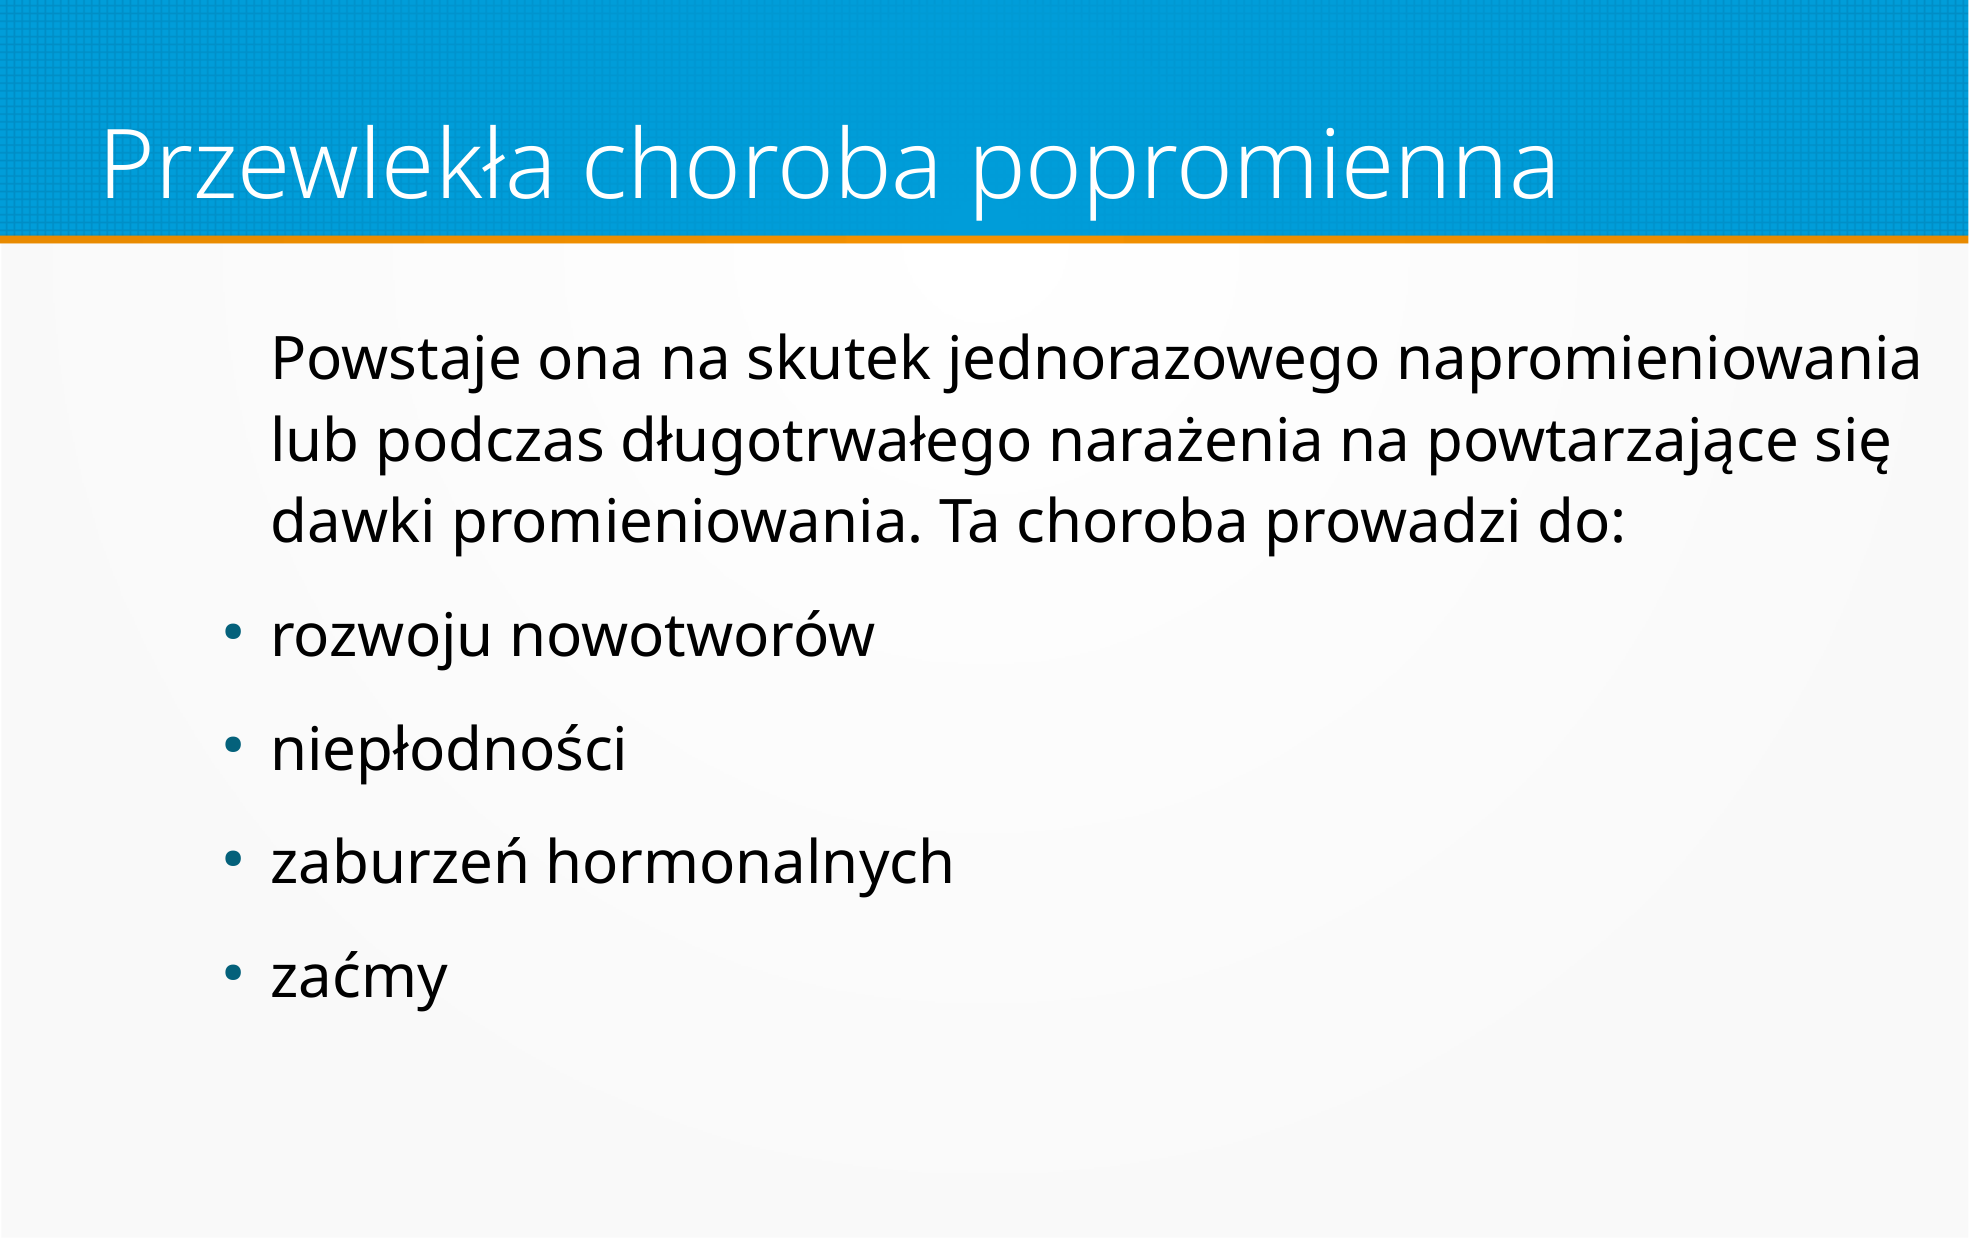

# Przewlekła choroba popromienna
Powstaje ona na skutek jednorazowego napromieniowania lub podczas długotrwałego narażenia na powtarzające się dawki promieniowania. Ta choroba prowadzi do:
rozwoju nowotworów
niepłodności
zaburzeń hormonalnych
zaćmy